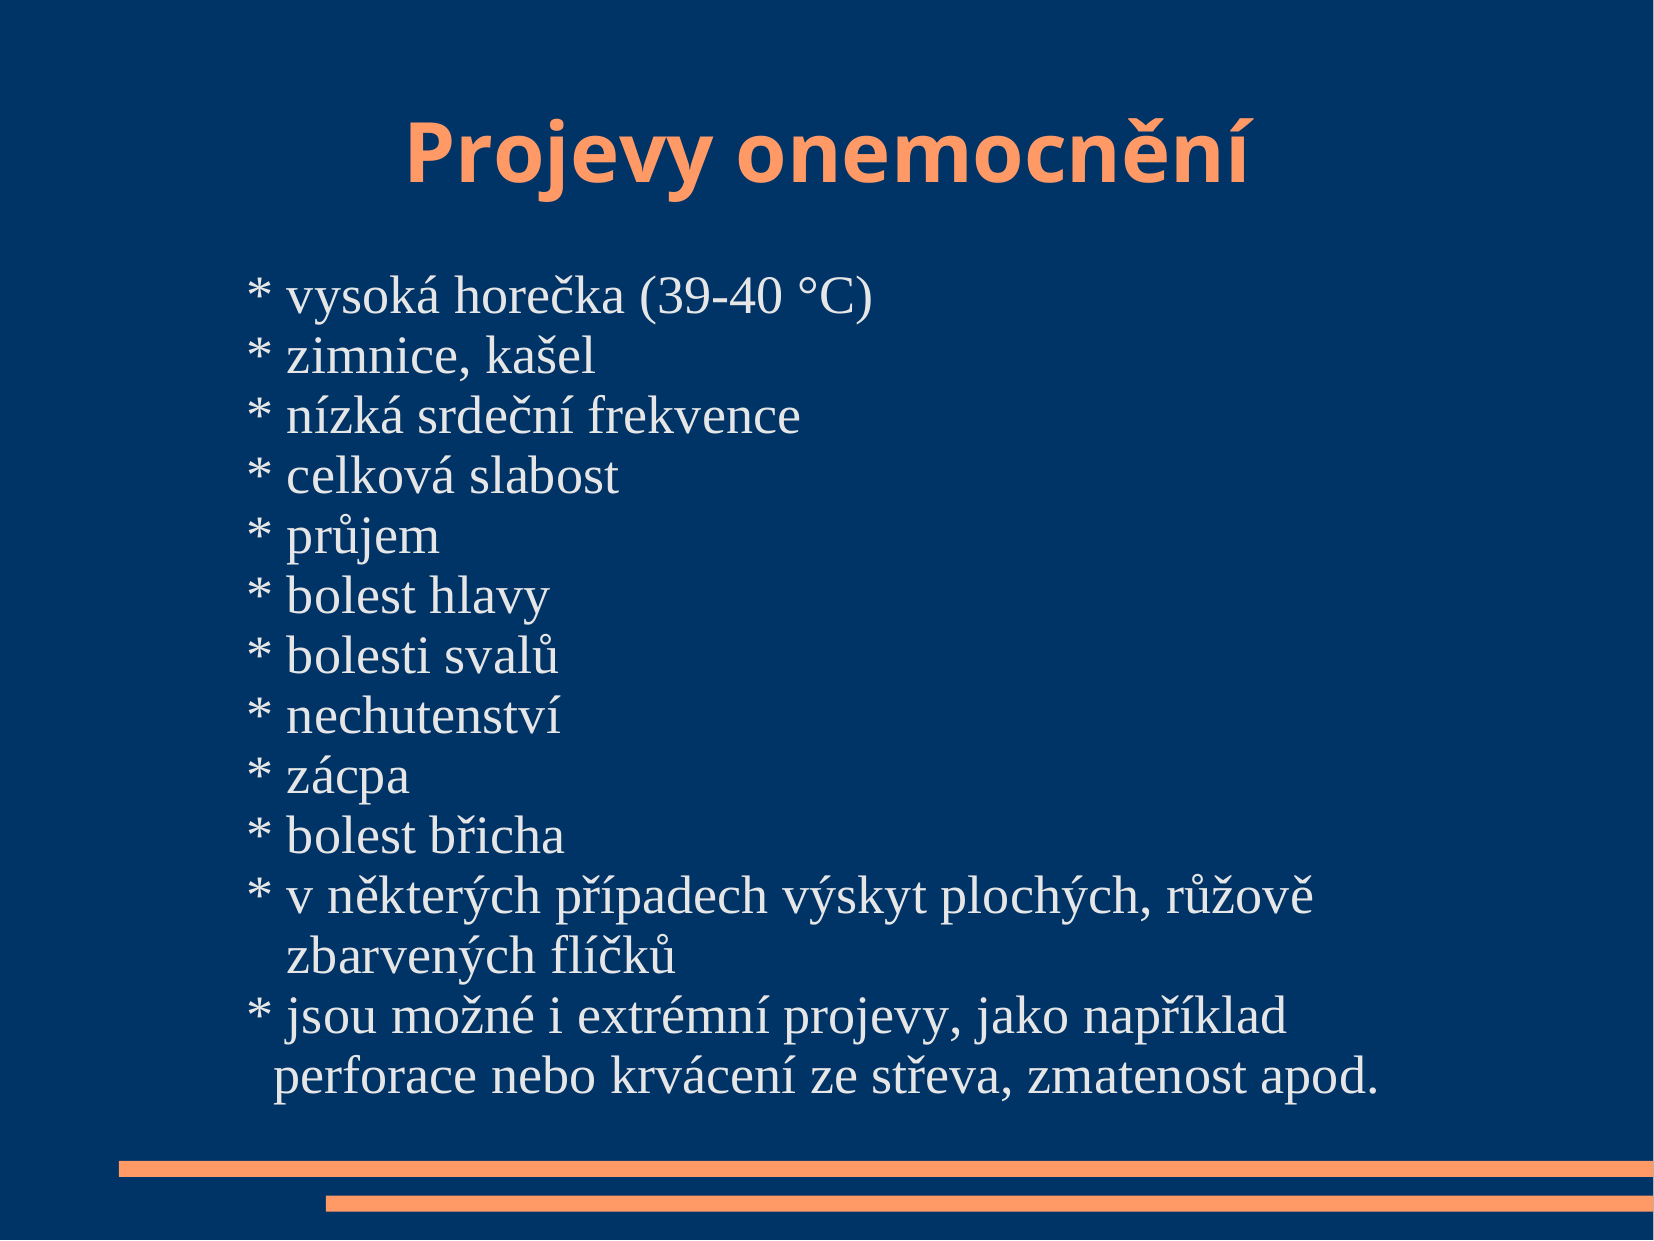

# Projevy onemocnění
 * vysoká horečka (39-40 °C)
 * zimnice, kašel
 * nízká srdeční frekvence
 * celková slabost
 * průjem
 * bolest hlavy
 * bolesti svalů
 * nechutenství
 * zácpa
 * bolest břicha
 * v některých případech výskyt plochých, růžově zbarvených flíčků
 * jsou možné i extrémní projevy, jako například perforace nebo krvácení ze střeva, zmatenost apod.